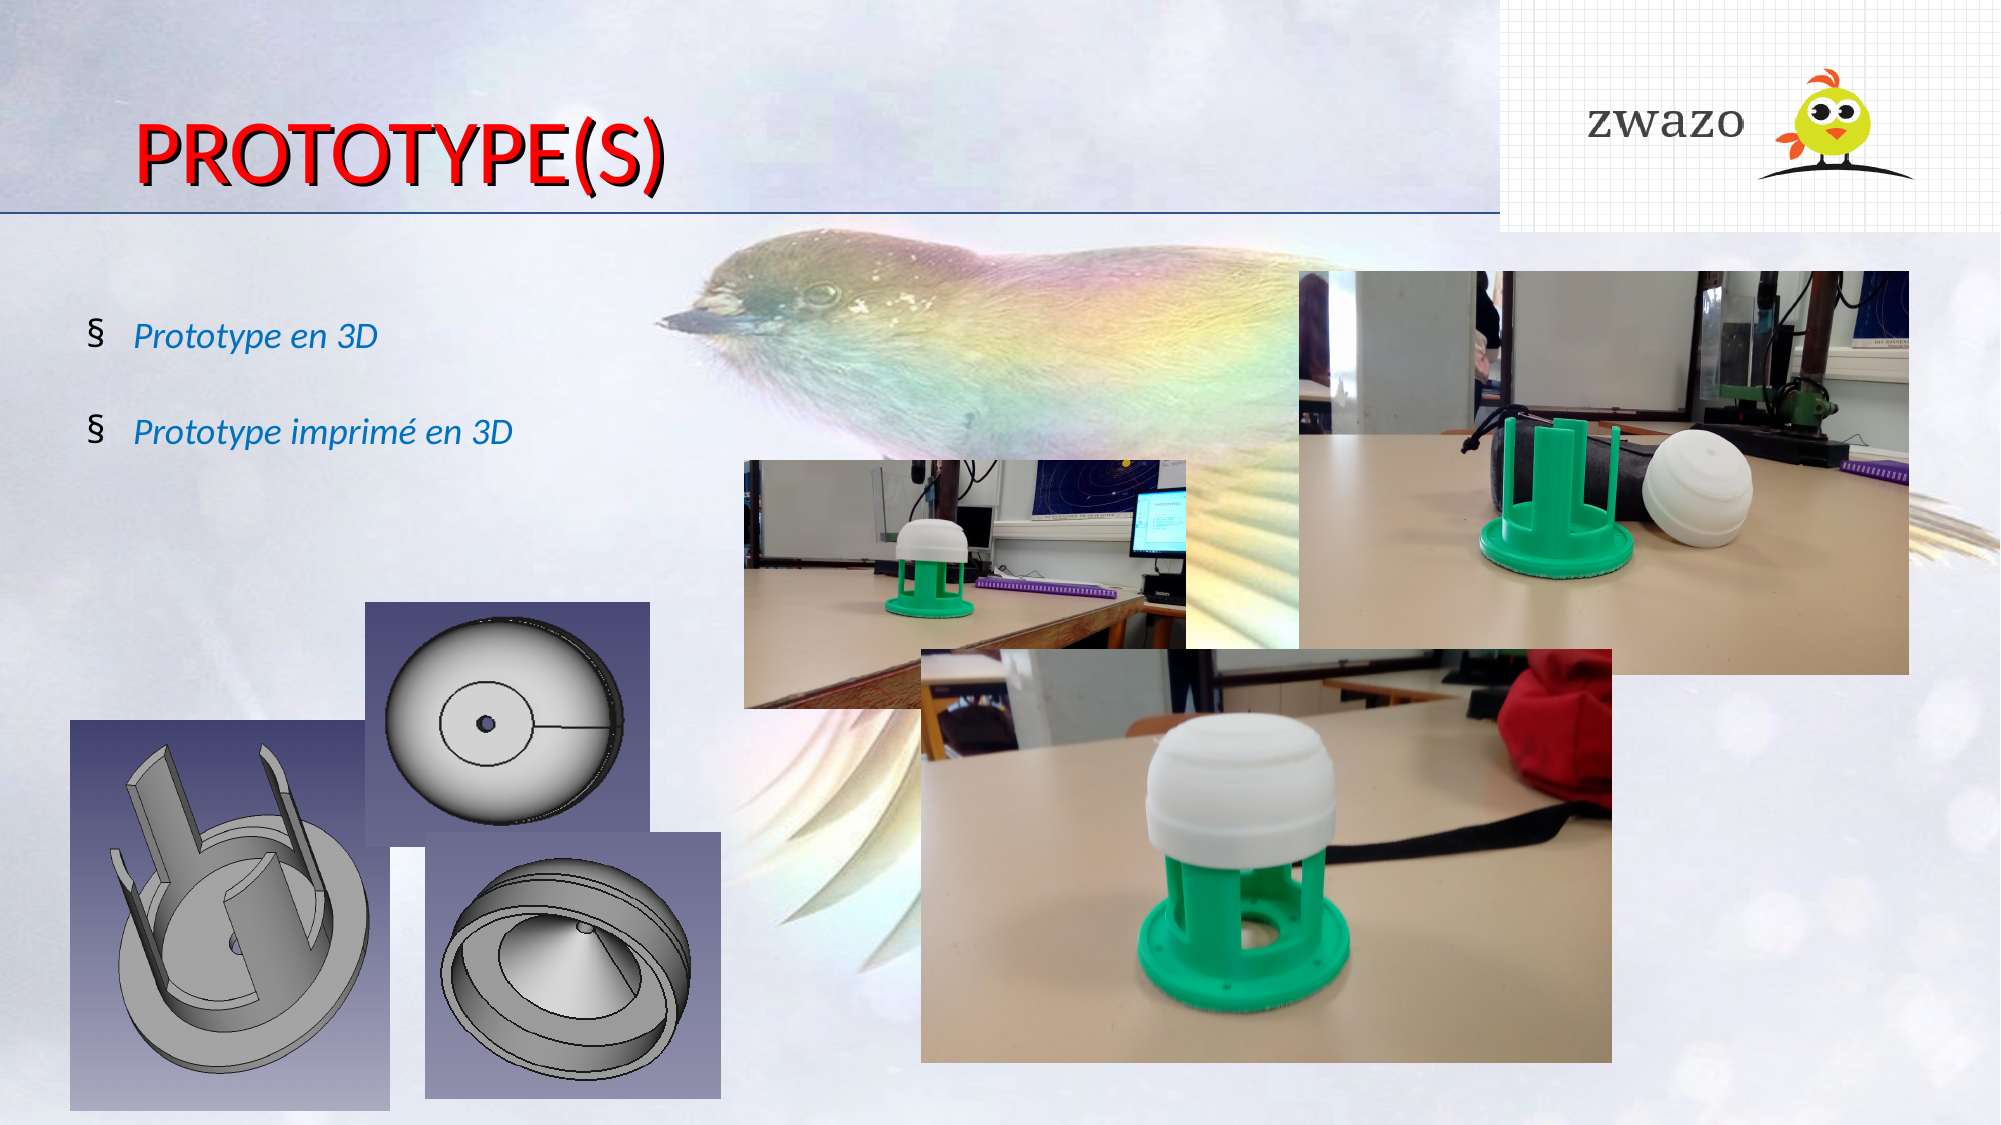

PROTOTYPE(S)
Prototype en 3D
Prototype imprimé en 3D